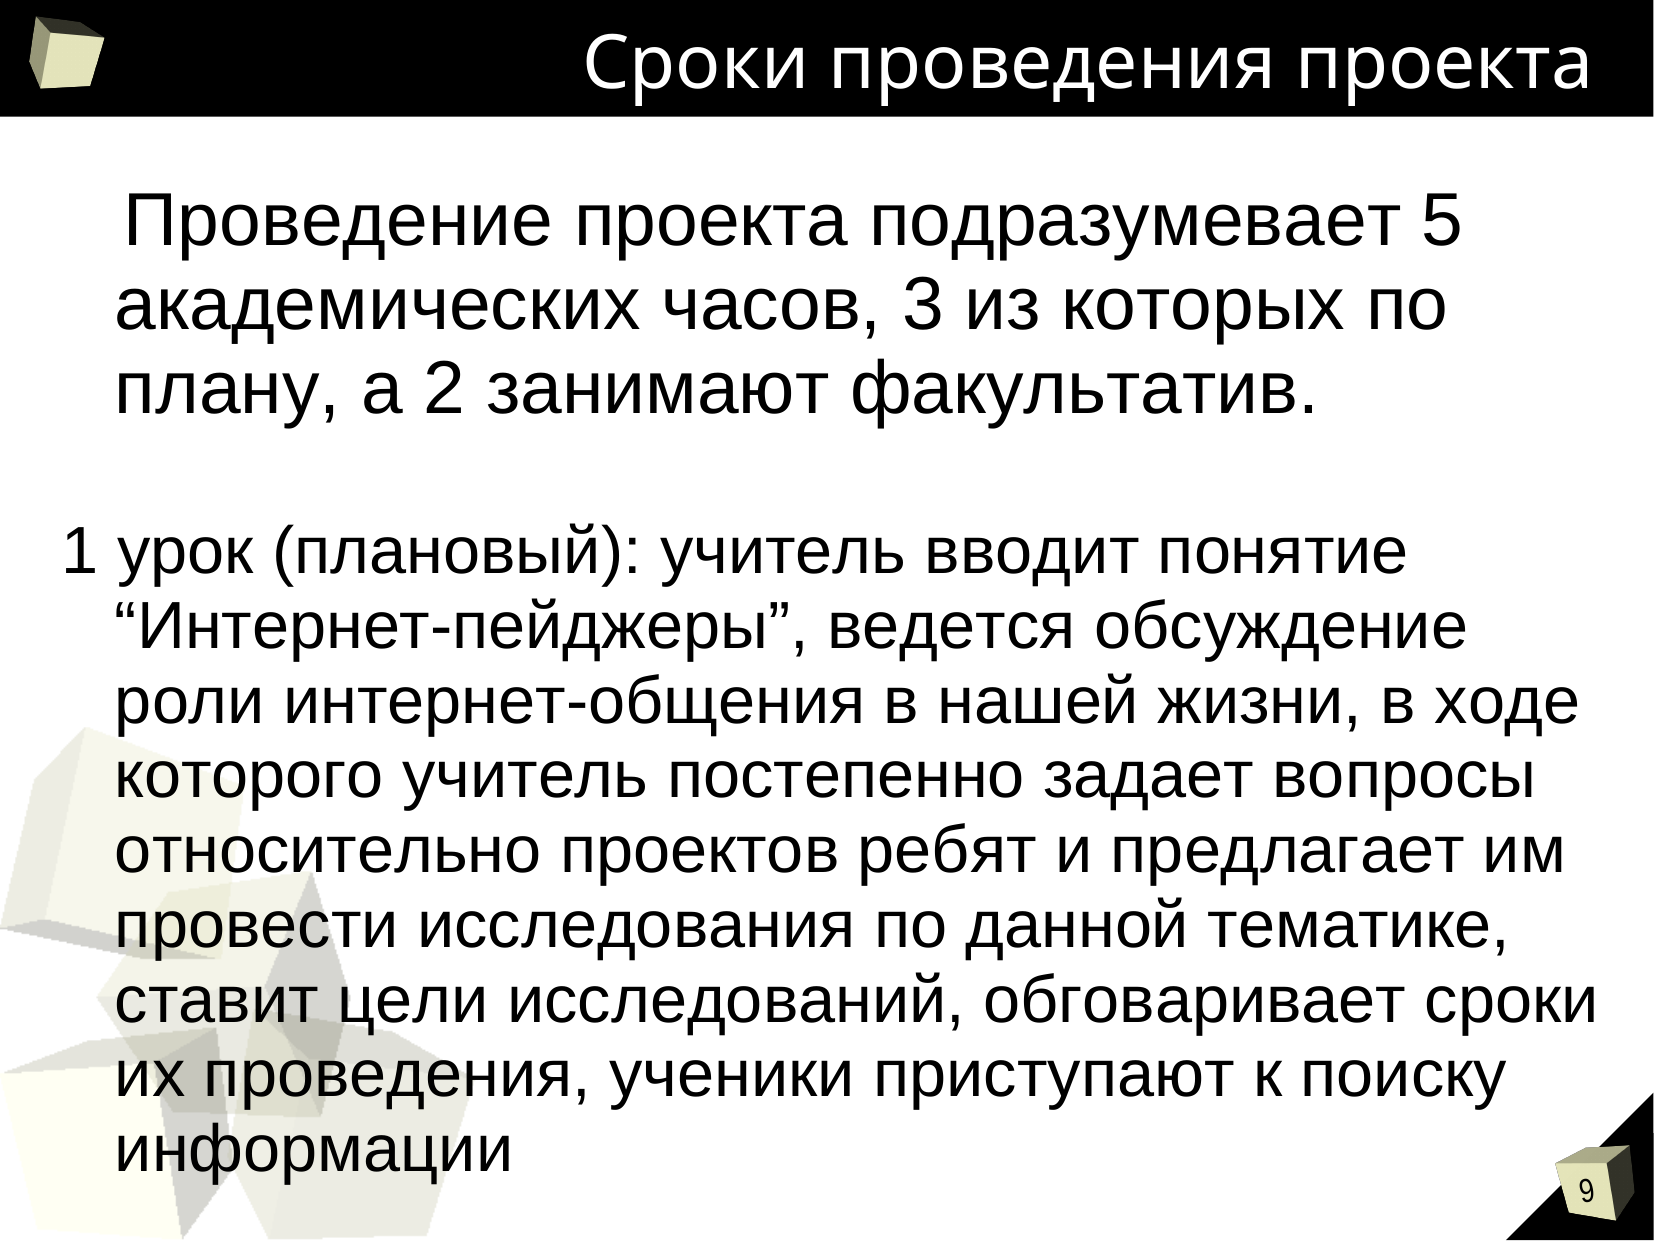

# Сроки проведения проекта
 Проведение проекта подразумевает 5 академических часов, 3 из которых по плану, а 2 занимают факультатив.
1 урок (плановый): учитель вводит понятие “Интернет-пейджеры”, ведется обсуждение роли интернет-общения в нашей жизни, в ходе которого учитель постепенно задает вопросы относительно проектов ребят и предлагает им провести исследования по данной тематике, ставит цели исследований, обговаривает сроки их проведения, ученики приступают к поиску информации